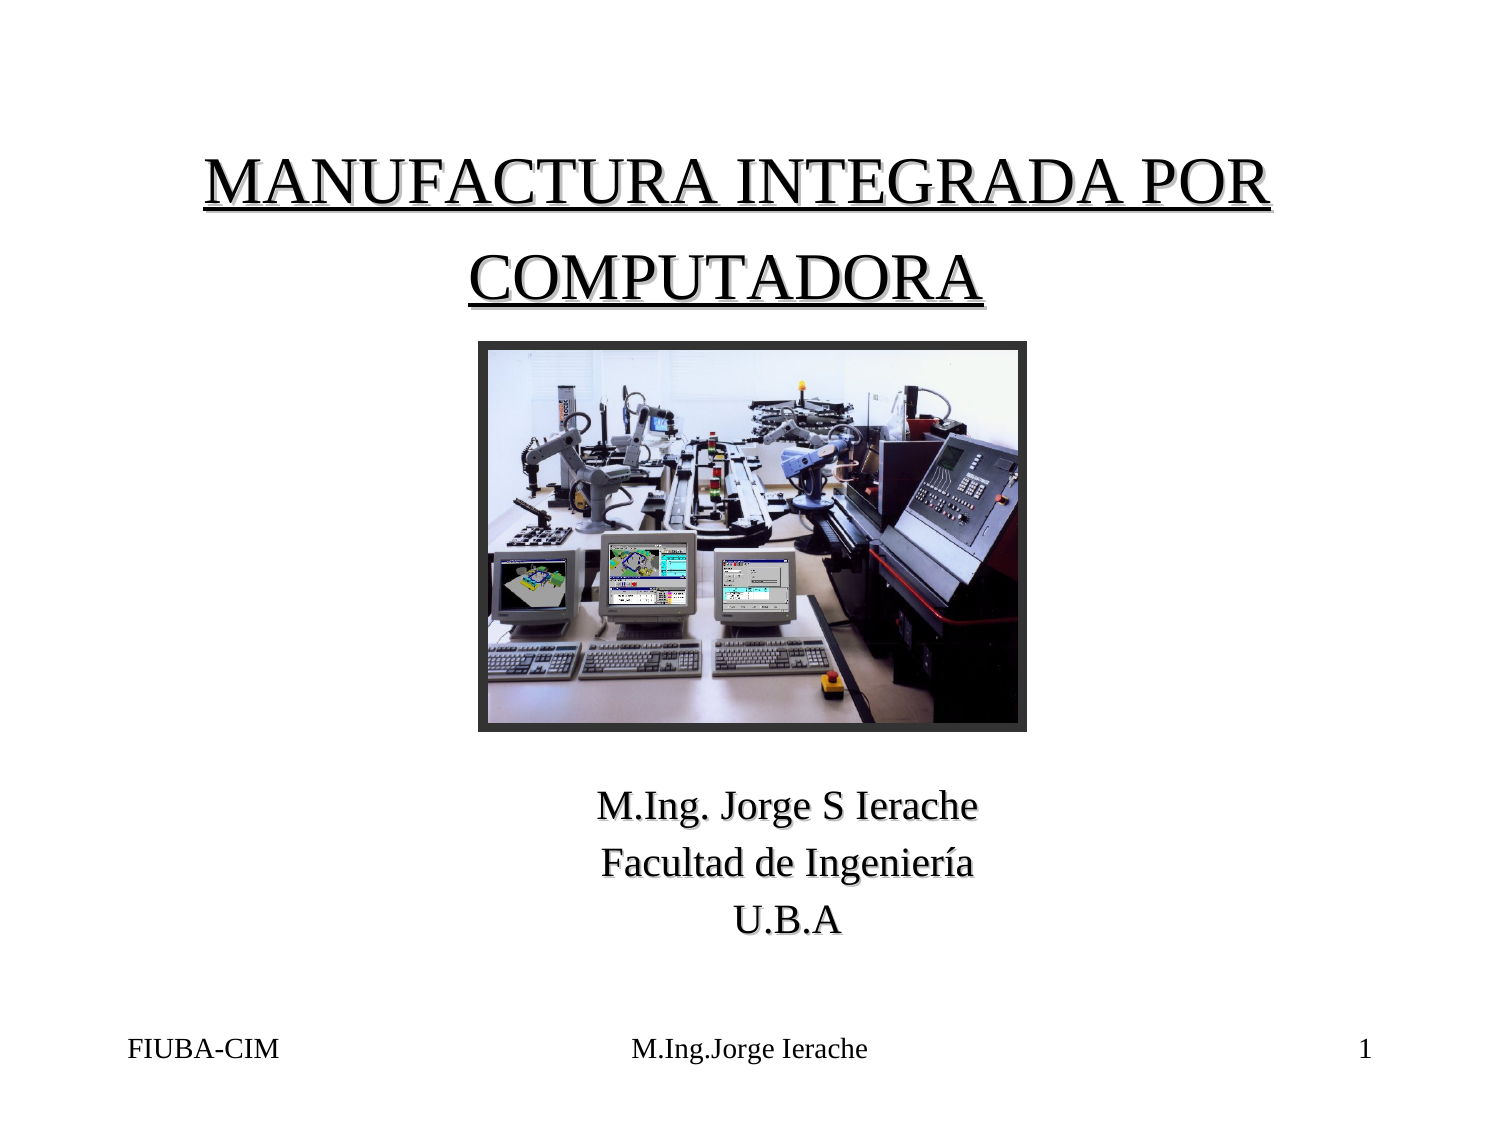

# MANUFACTURA INTEGRADA POR COMPUTADORA
M.Ing. Jorge S Ierache
Facultad de Ingeniería
U.B.A
FIUBA-CIM
M.Ing.Jorge Ierache
1